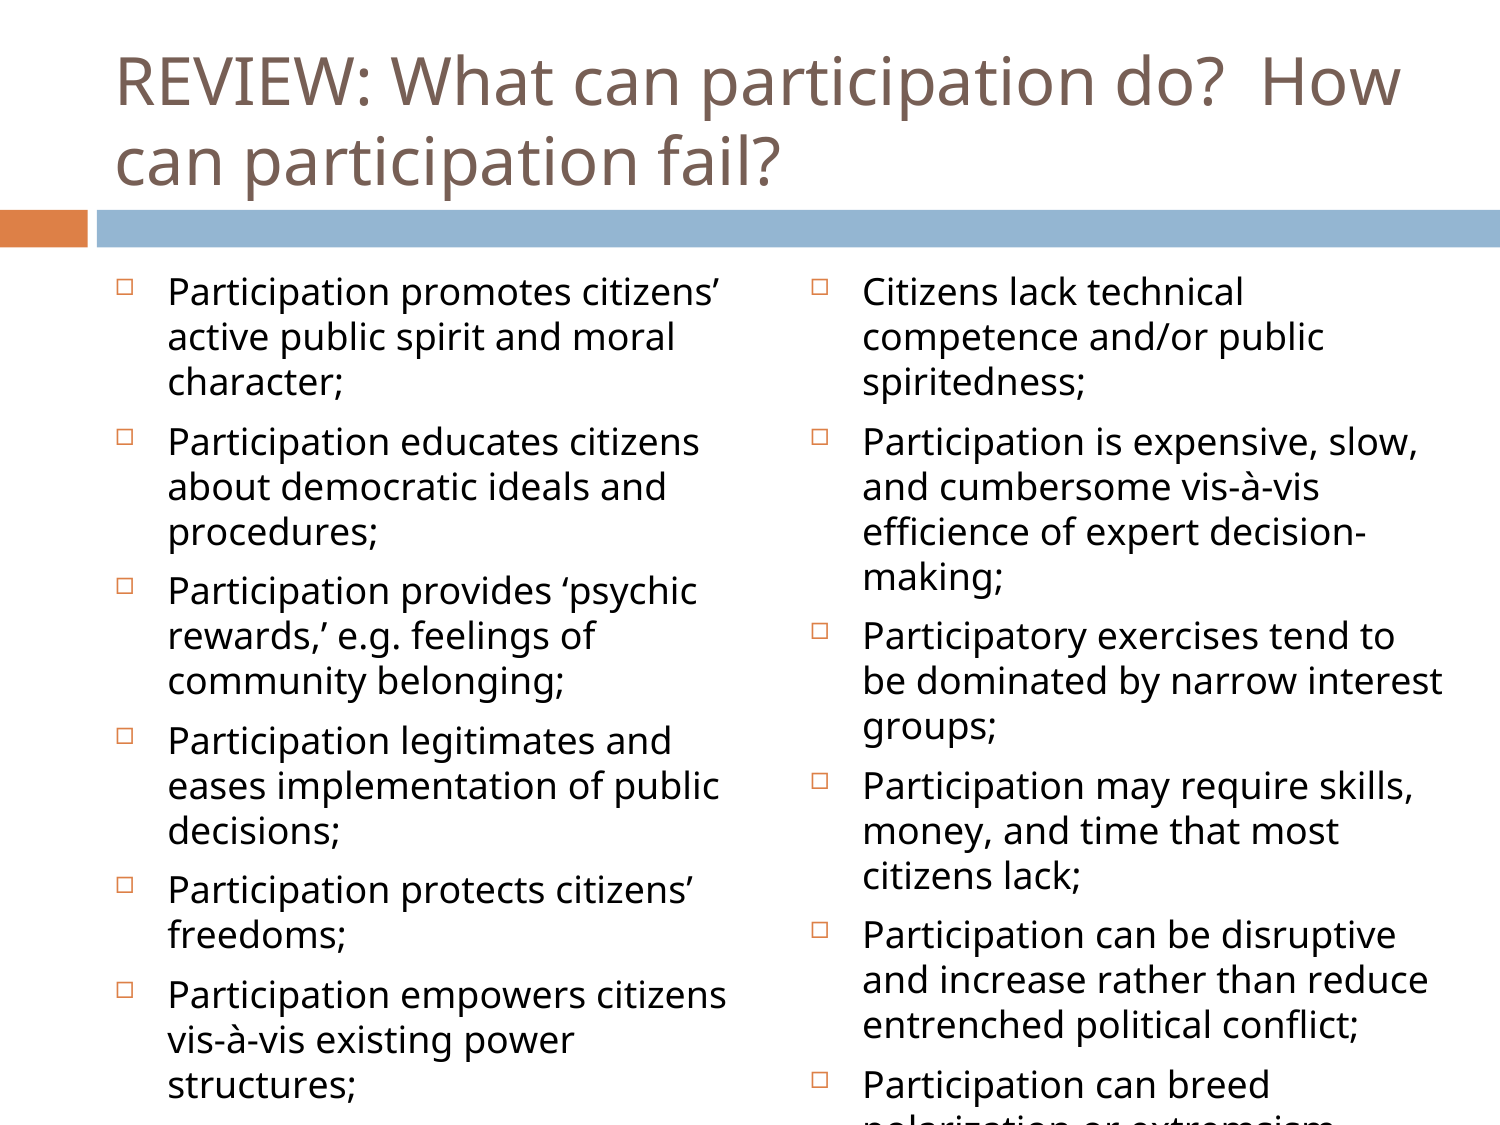

# REVIEW: What can participation do? How can participation fail?
Participation promotes citizens’ active public spirit and moral character;
Participation educates citizens about democratic ideals and procedures;
Participation provides ‘psychic rewards,’ e.g. feelings of community belonging;
Participation legitimates and eases implementation of public decisions;
Participation protects citizens’ freedoms;
Participation empowers citizens vis-à-vis existing power structures;
Participation improves the range and quality of decision-relevant information.
Citizens lack technical competence and/or public spiritedness;
Participation is expensive, slow, and cumbersome vis-à-vis efficience of expert decision-making;
Participatory exercises tend to be dominated by narrow interest groups;
Participation may require skills, money, and time that most citizens lack;
Participation can be disruptive and increase rather than reduce entrenched political conflict;
Participation can breed polarization or extremsism.